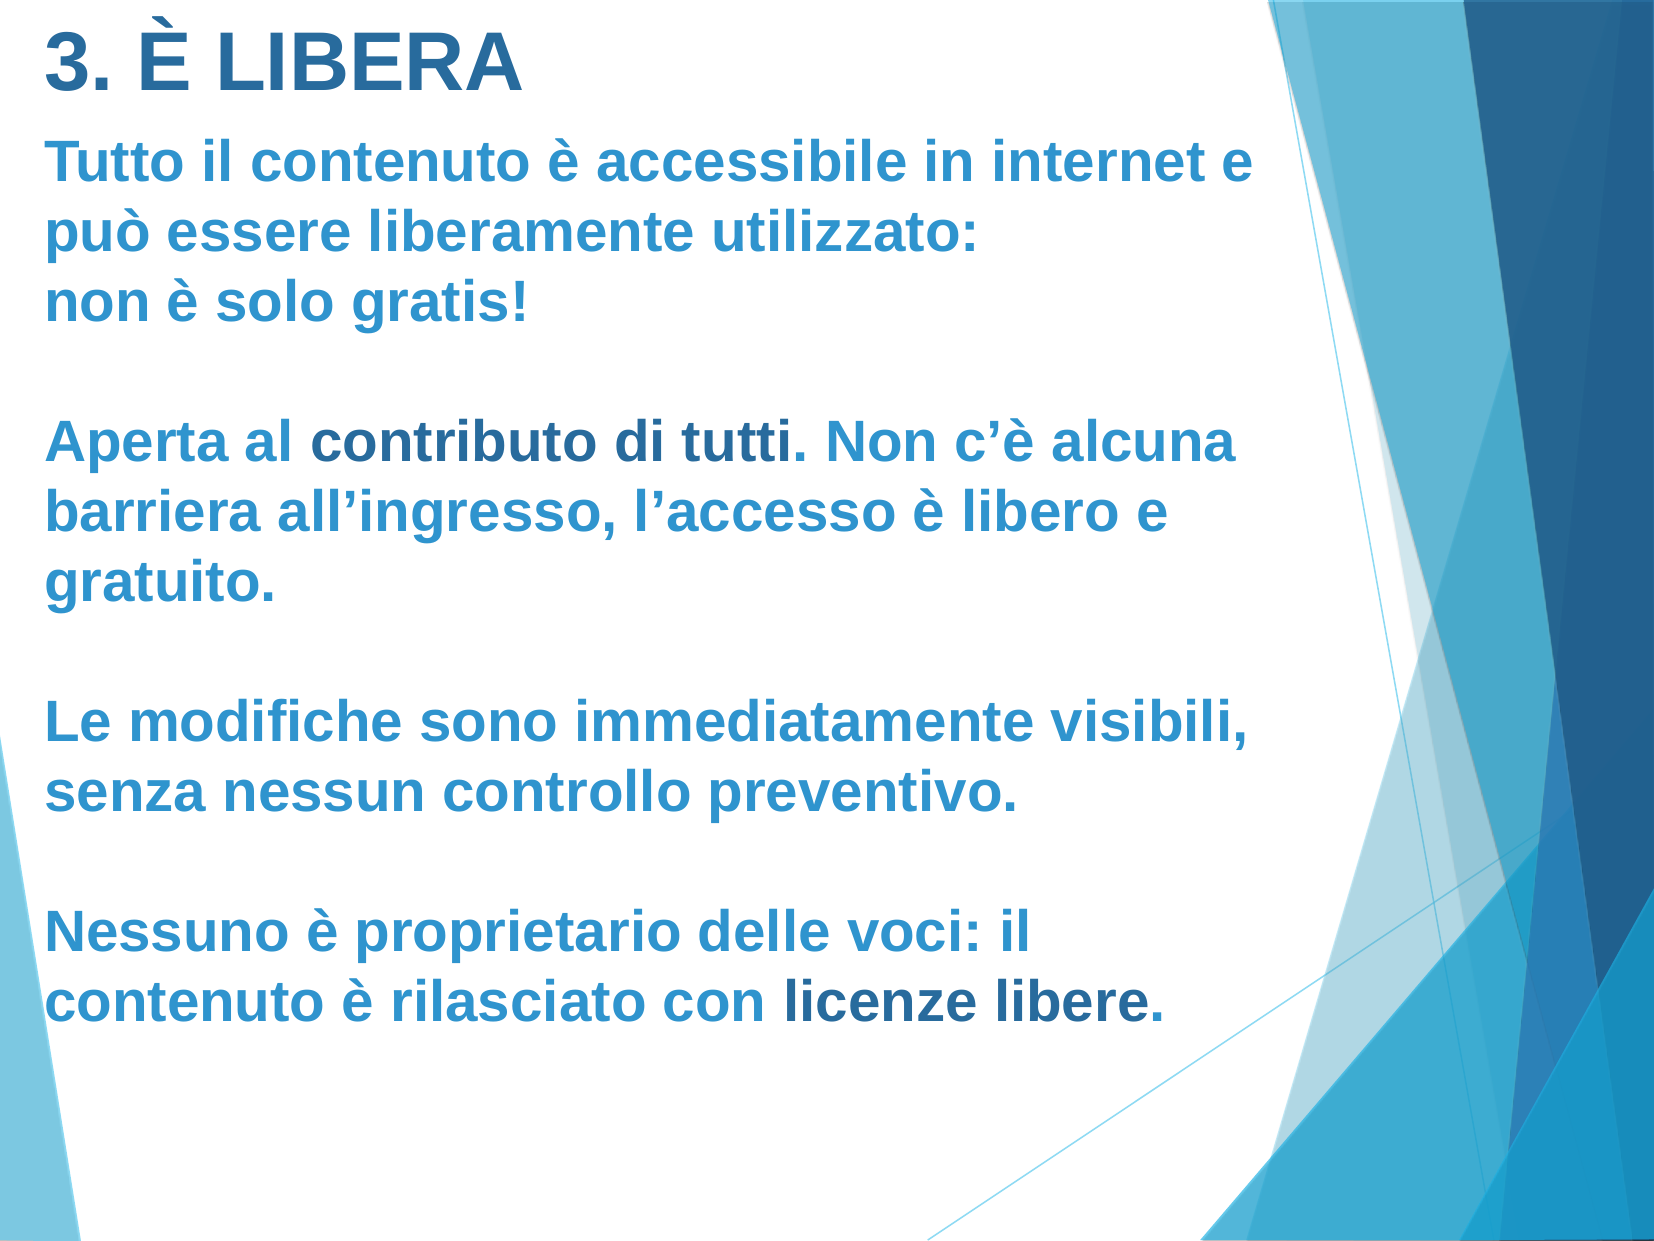

3. È LIBERA
Tutto il contenuto è accessibile in internet e può essere liberamente utilizzato:
non è solo gratis!
Aperta al contributo di tutti. Non c’è alcuna barriera all’ingresso, l’accesso è libero e gratuito.
Le modifiche sono immediatamente visibili, senza nessun controllo preventivo.
Nessuno è proprietario delle voci: il contenuto è rilasciato con licenze libere.